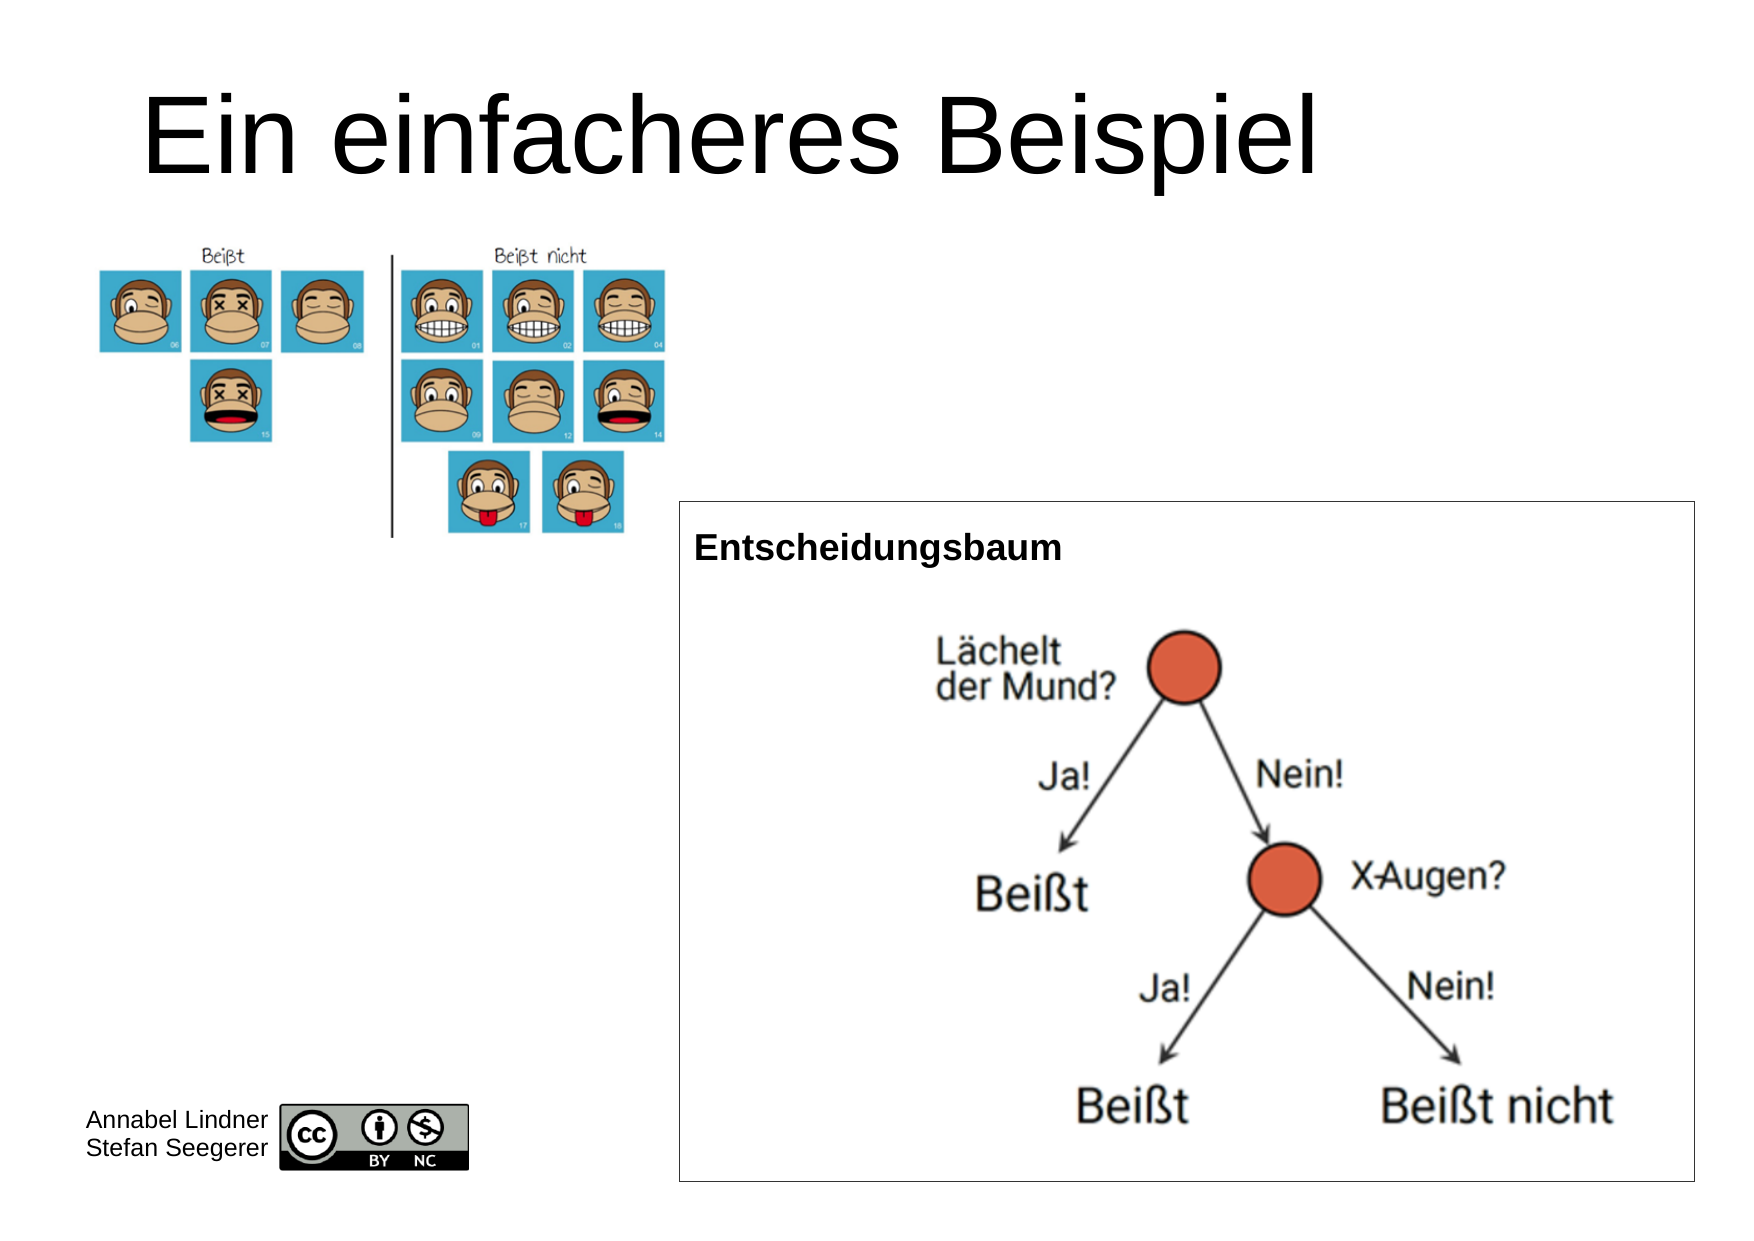

# Ein einfacheres Beispiel
Entscheidungsbaum
Annabel Lindner
Stefan Seegerer